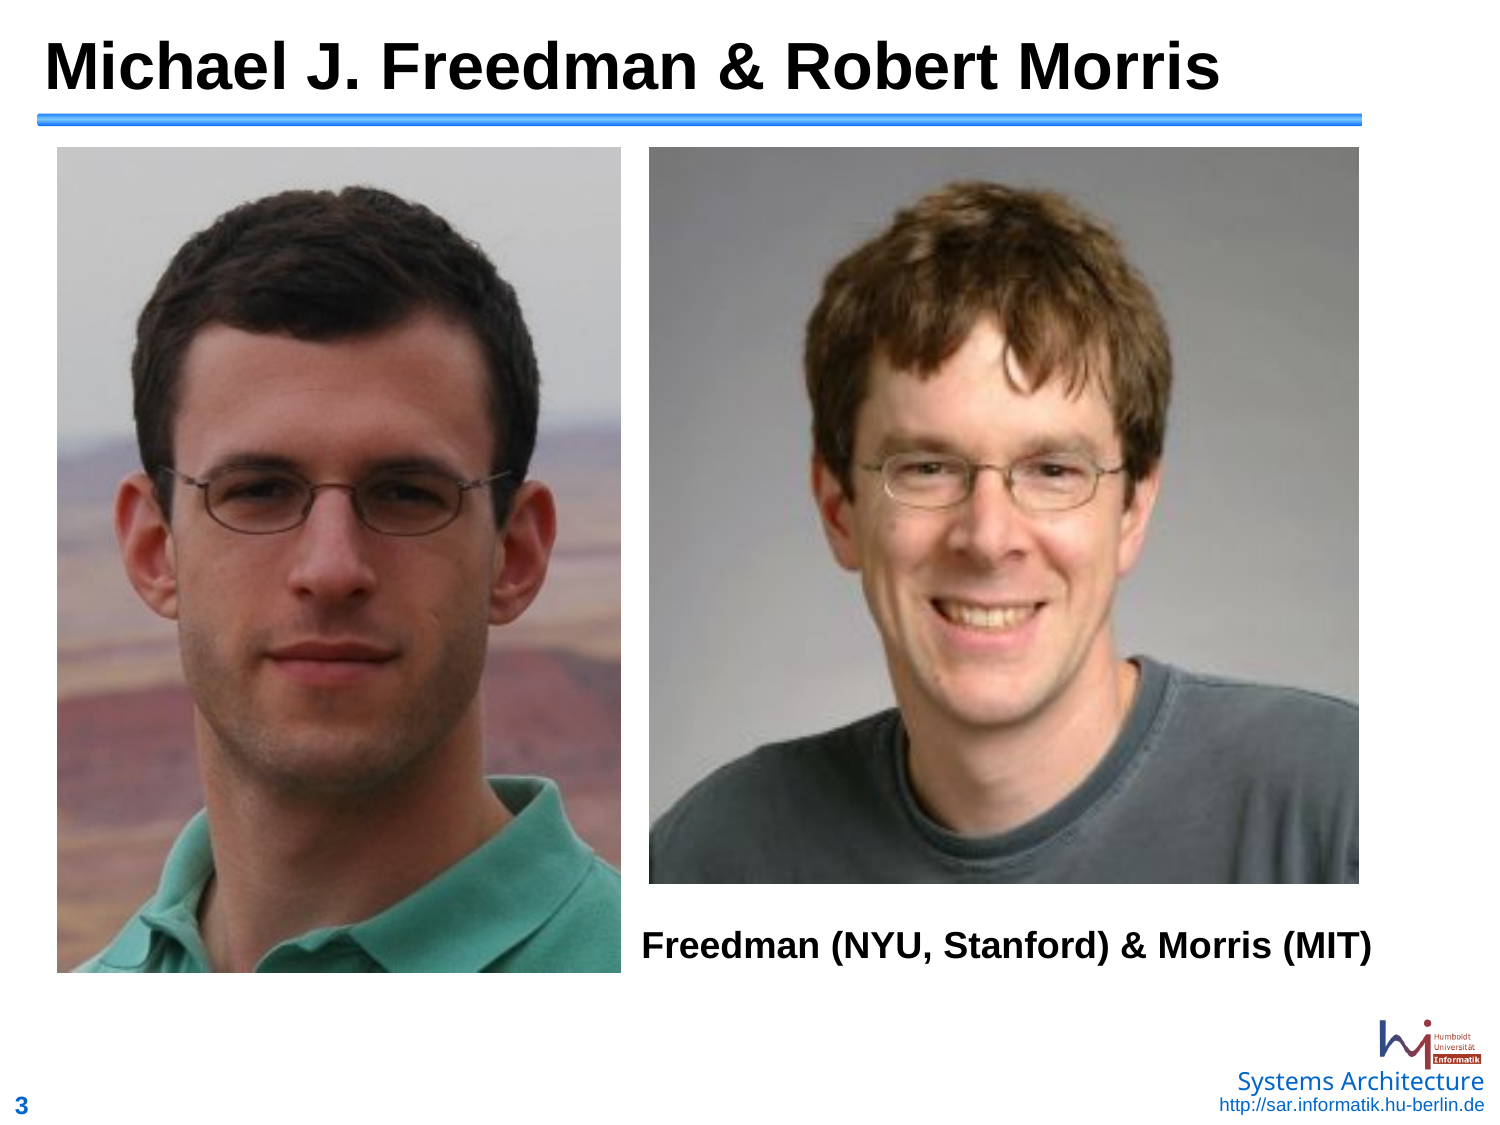

# Michael J. Freedman & Robert Morris
Freedman (NYU, Stanford) & Morris (MIT)